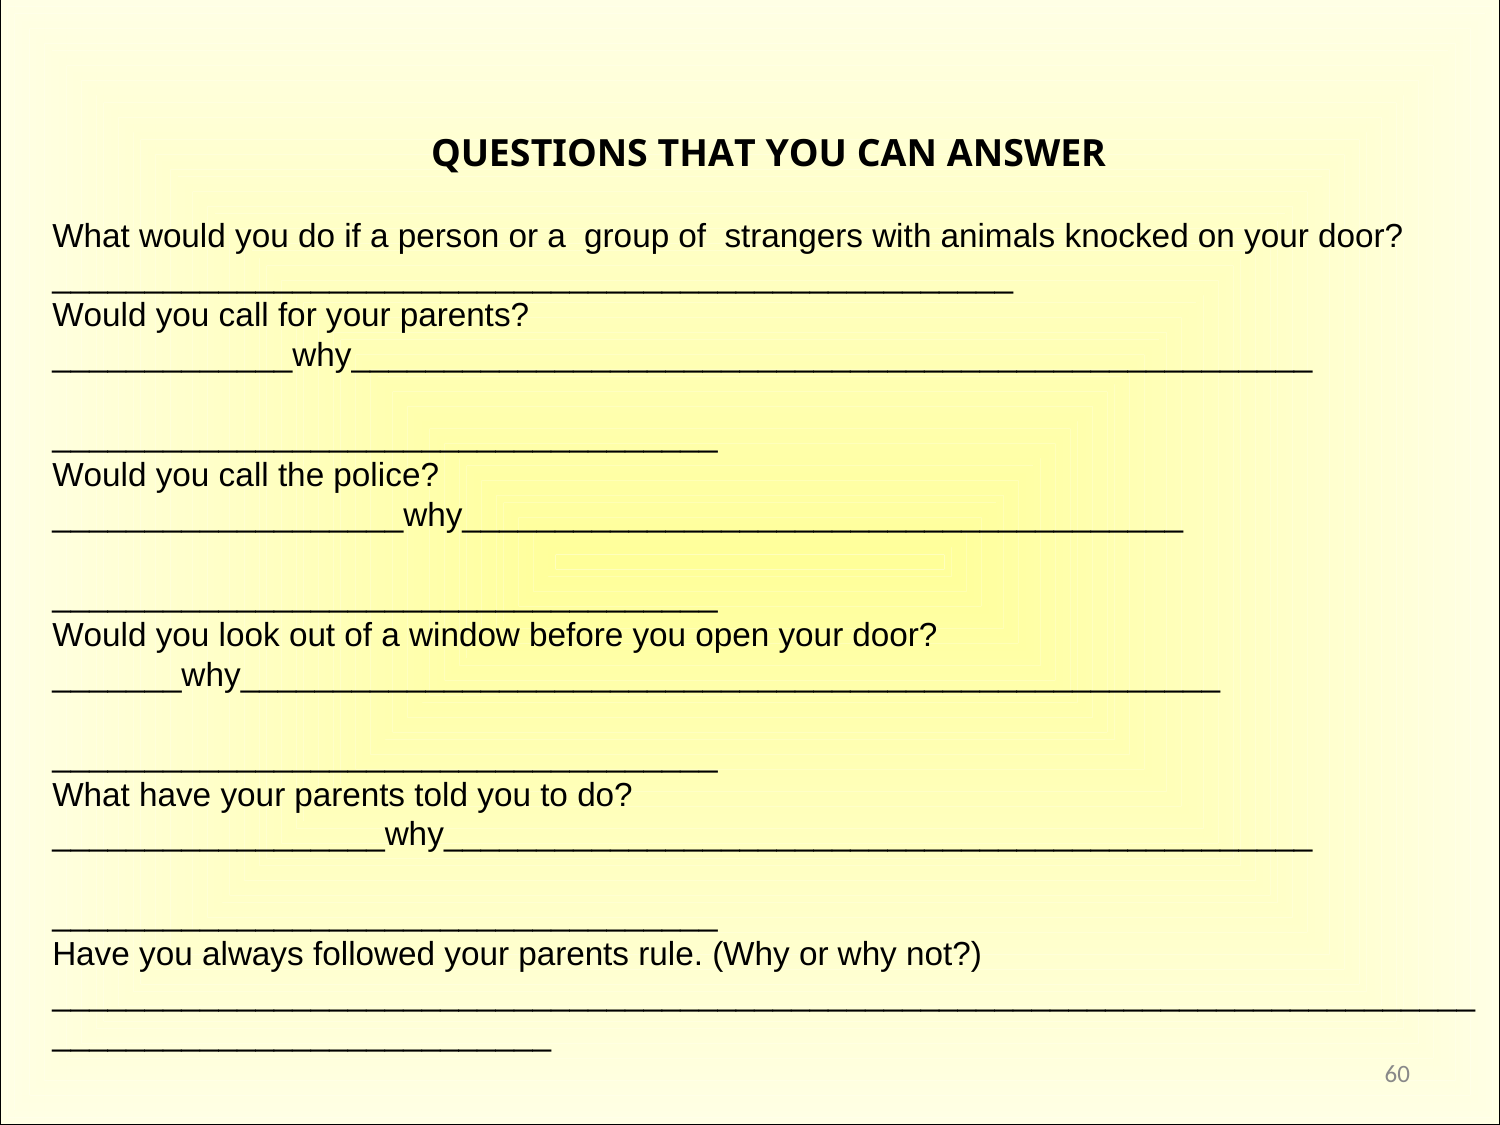

QUESTIONS THAT YOU CAN ANSWER
What would you do if a person or a group of strangers with animals knocked on your door?
____________________________________________________
Would you call for your parents? _____________why____________________________________________________
____________________________________
Would you call the police?___________________why_______________________________________
____________________________________
Would you look out of a window before you open your door?_______why_____________________________________________________
____________________________________
What have your parents told you to do? __________________why_______________________________________________
____________________________________
Have you always followed your parents rule. (Why or why not?)
________________________________________________________________________________________________________